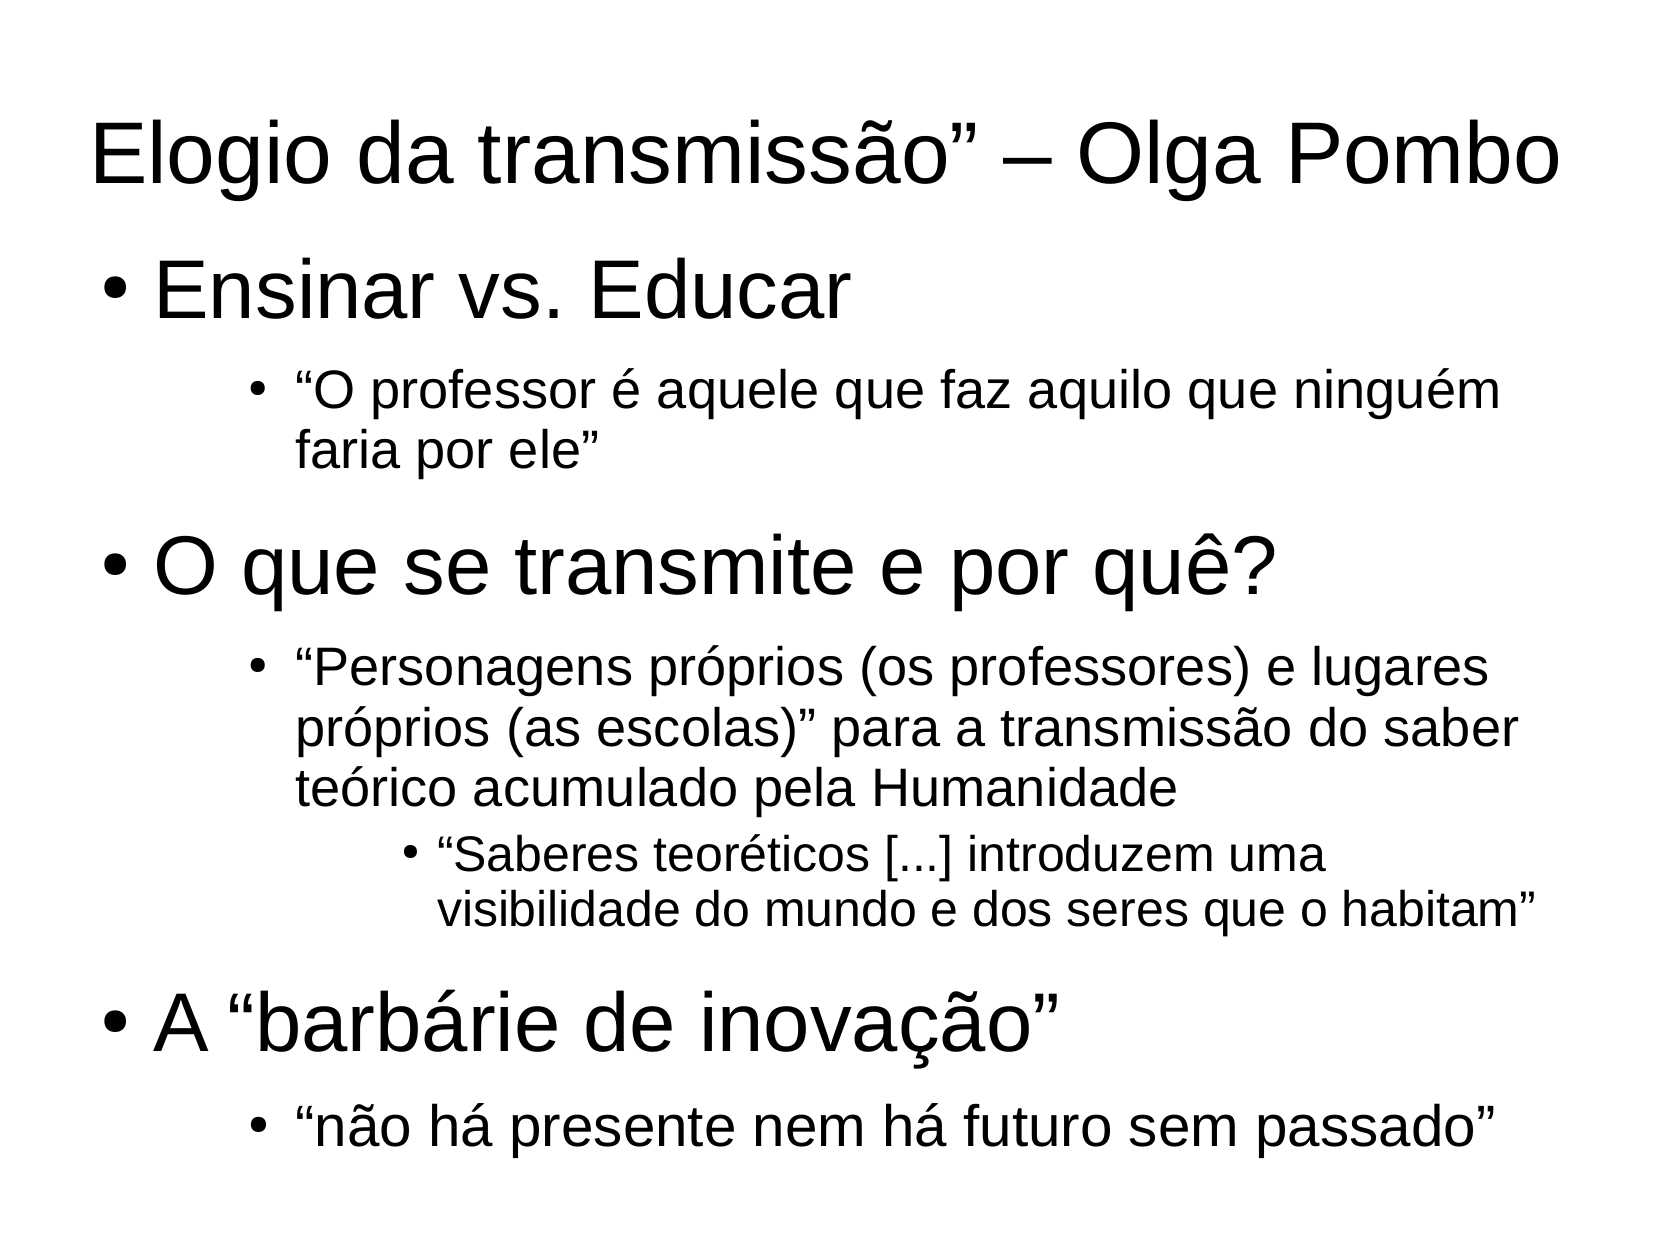

# Elogio da transmissão” – Olga Pombo
Ensinar vs. Educar
“O professor é aquele que faz aquilo que ninguém faria por ele”
O que se transmite e por quê?
“Personagens próprios (os professores) e lugares próprios (as escolas)” para a transmissão do saber teórico acumulado pela Humanidade
“Saberes teoréticos [...] introduzem uma visibilidade do mundo e dos seres que o habitam”
A “barbárie de inovação”
“não há presente nem há futuro sem passado”